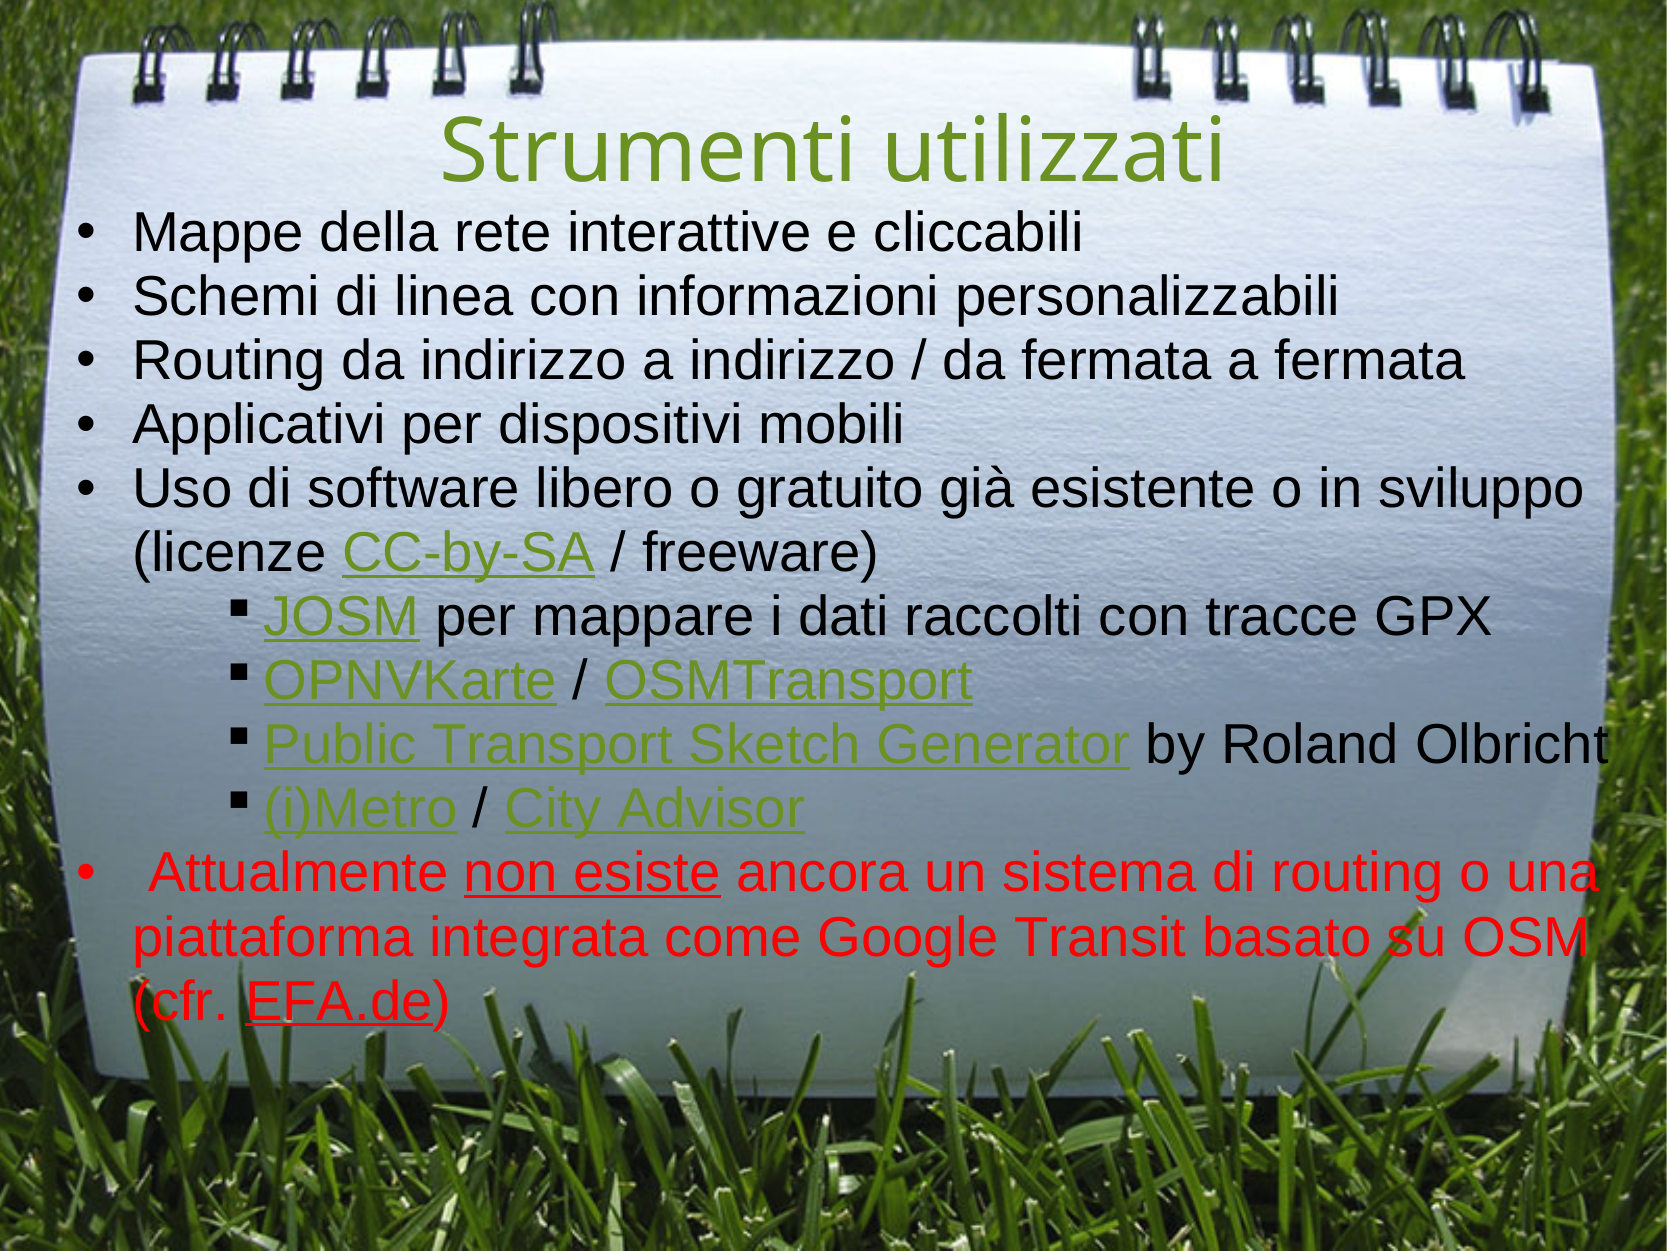

# Strumenti utilizzati
Mappe della rete interattive e cliccabili
Schemi di linea con informazioni personalizzabili
Routing da indirizzo a indirizzo / da fermata a fermata
Applicativi per dispositivi mobili
Uso di software libero o gratuito già esistente o in sviluppo (licenze CC-by-SA / freeware)
JOSM per mappare i dati raccolti con tracce GPX
OPNVKarte / OSMTransport
Public Transport Sketch Generator by Roland Olbricht
(i)Metro / City Advisor
 Attualmente non esiste ancora un sistema di routing o una piattaforma integrata come Google Transit basato su OSM (cfr. EFA.de)